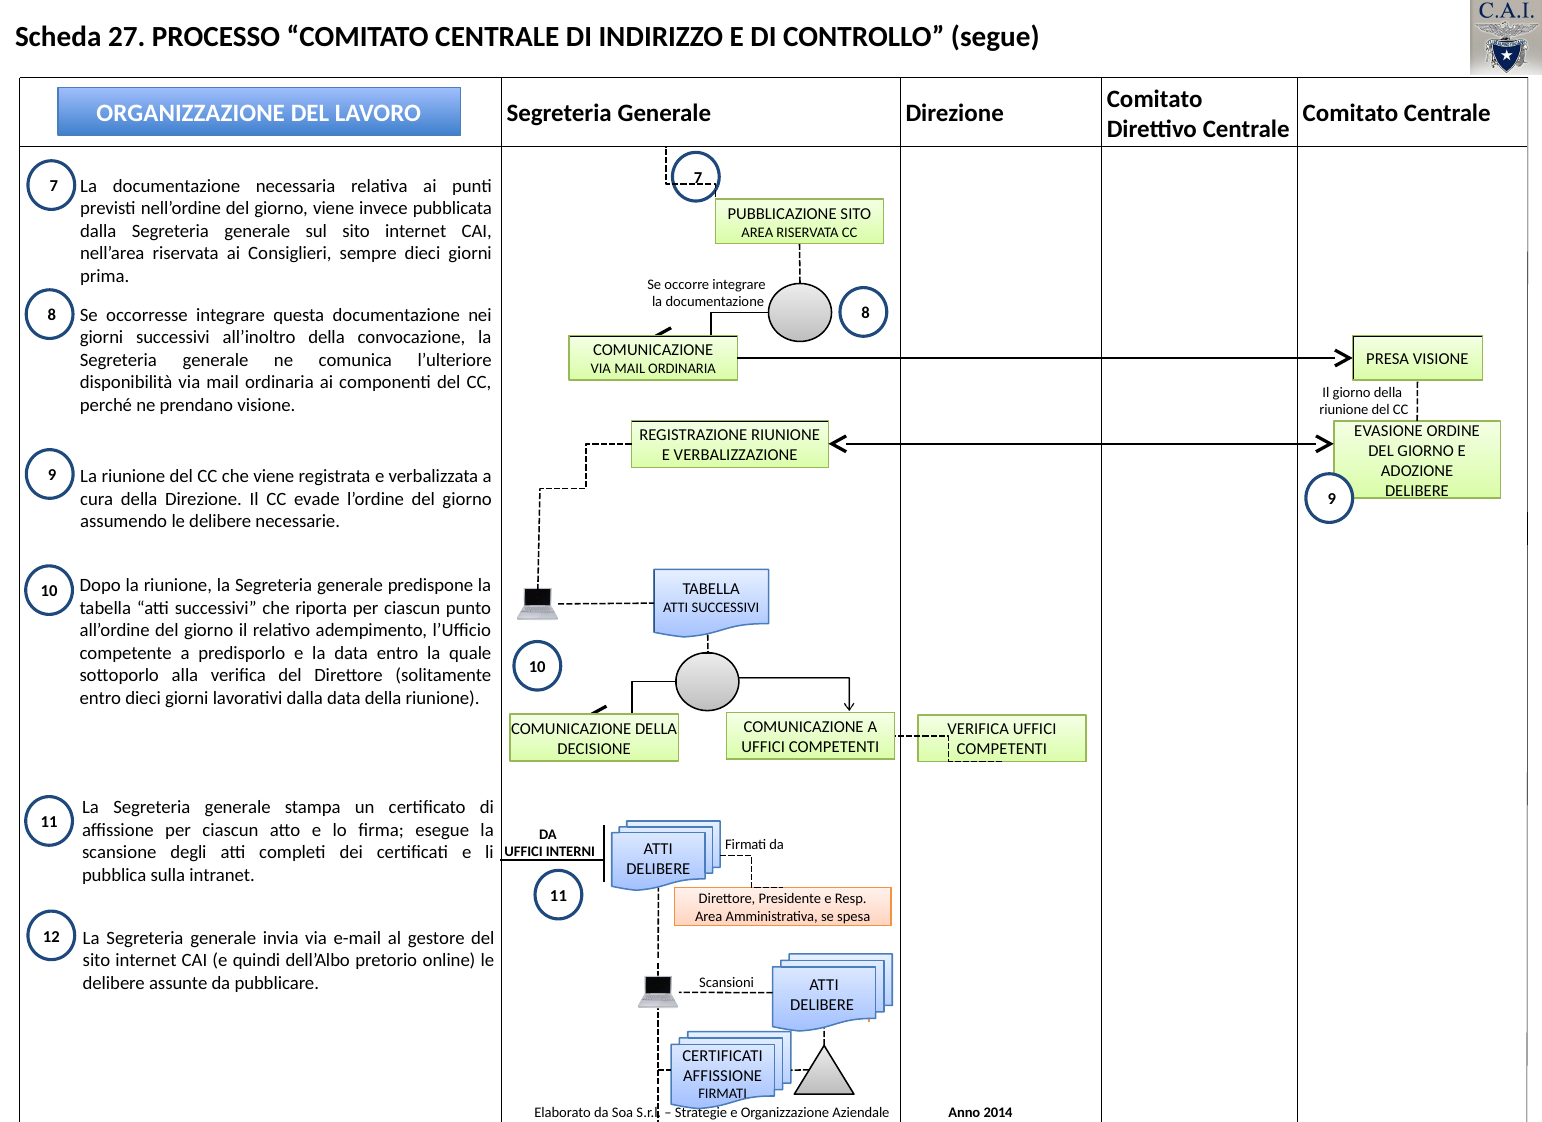

Scheda 27. PROCESSO “COMITATO CENTRALE DI INDIRIZZO E DI CONTROLLO” (segue)
Comitato Centrale
Segreteria Generale
Direzione
Comitato Direttivo Centrale
ORGANIZZAZIONE DEL LAVORO
7
7
La documentazione necessaria relativa ai punti previsti nell’ordine del giorno, viene invece pubblicata dalla Segreteria generale sul sito internet CAI, nell’area riservata ai Consiglieri, sempre dieci giorni prima.
PUBBLICAZIONE SITO
AREA RISERVATA CC
Se occorre integrare
 la documentazione
8
8
Se occorresse integrare questa documentazione nei giorni successivi all’inoltro della convocazione, la Segreteria generale ne comunica l’ulteriore disponibilità via mail ordinaria ai componenti del CC, perché ne prendano visione.
COMUNICAZIONE
VIA MAIL ORDINARIA
PRESA VISIONE
Il giorno della
riunione del CC
REGISTRAZIONE RIUNIONE E VERBALIZZAZIONE
EVASIONE ORDINE DEL GIORNO E ADOZIONE DELIBERE
9
La riunione del CC che viene registrata e verbalizzata a cura della Direzione. Il CC evade l’ordine del giorno assumendo le delibere necessarie.
9
Dopo la riunione, la Segreteria generale predispone la tabella “atti successivi” che riporta per ciascun punto all’ordine del giorno il relativo adempimento, l’Ufficio competente a predisporlo e la data entro la quale sottoporlo alla verifica del Direttore (solitamente entro dieci giorni lavorativi dalla data della riunione).
10
TABELLA
ATTI SUCCESSIVI
10
COMUNICAZIONE A UFFICI COMPETENTI
COMUNICAZIONE DELLA DECISIONE
VERIFICA UFFICI COMPETENTI
La Segreteria generale stampa un certificato di affissione per ciascun atto e lo firma; esegue la scansione degli atti completi dei certificati e li pubblica sulla intranet.
11
DA
UFFICI INTERNI
ATTI
DELIBERE
Firmati da
11
Direttore, Presidente e Resp. Area Amministrativa, se spesa
12
La Segreteria generale invia via e-mail al gestore del sito internet CAI (e quindi dell’Albo pretorio online) le delibere assunte da pubblicare.
Firmati da
ATTI DELIBERE
Scansioni
CERTIFICATI
AFFISSIONE
FIRMATI
Elaborato da Soa S.r.l. – Strategie e Organizzazione Aziendale Anno 2014